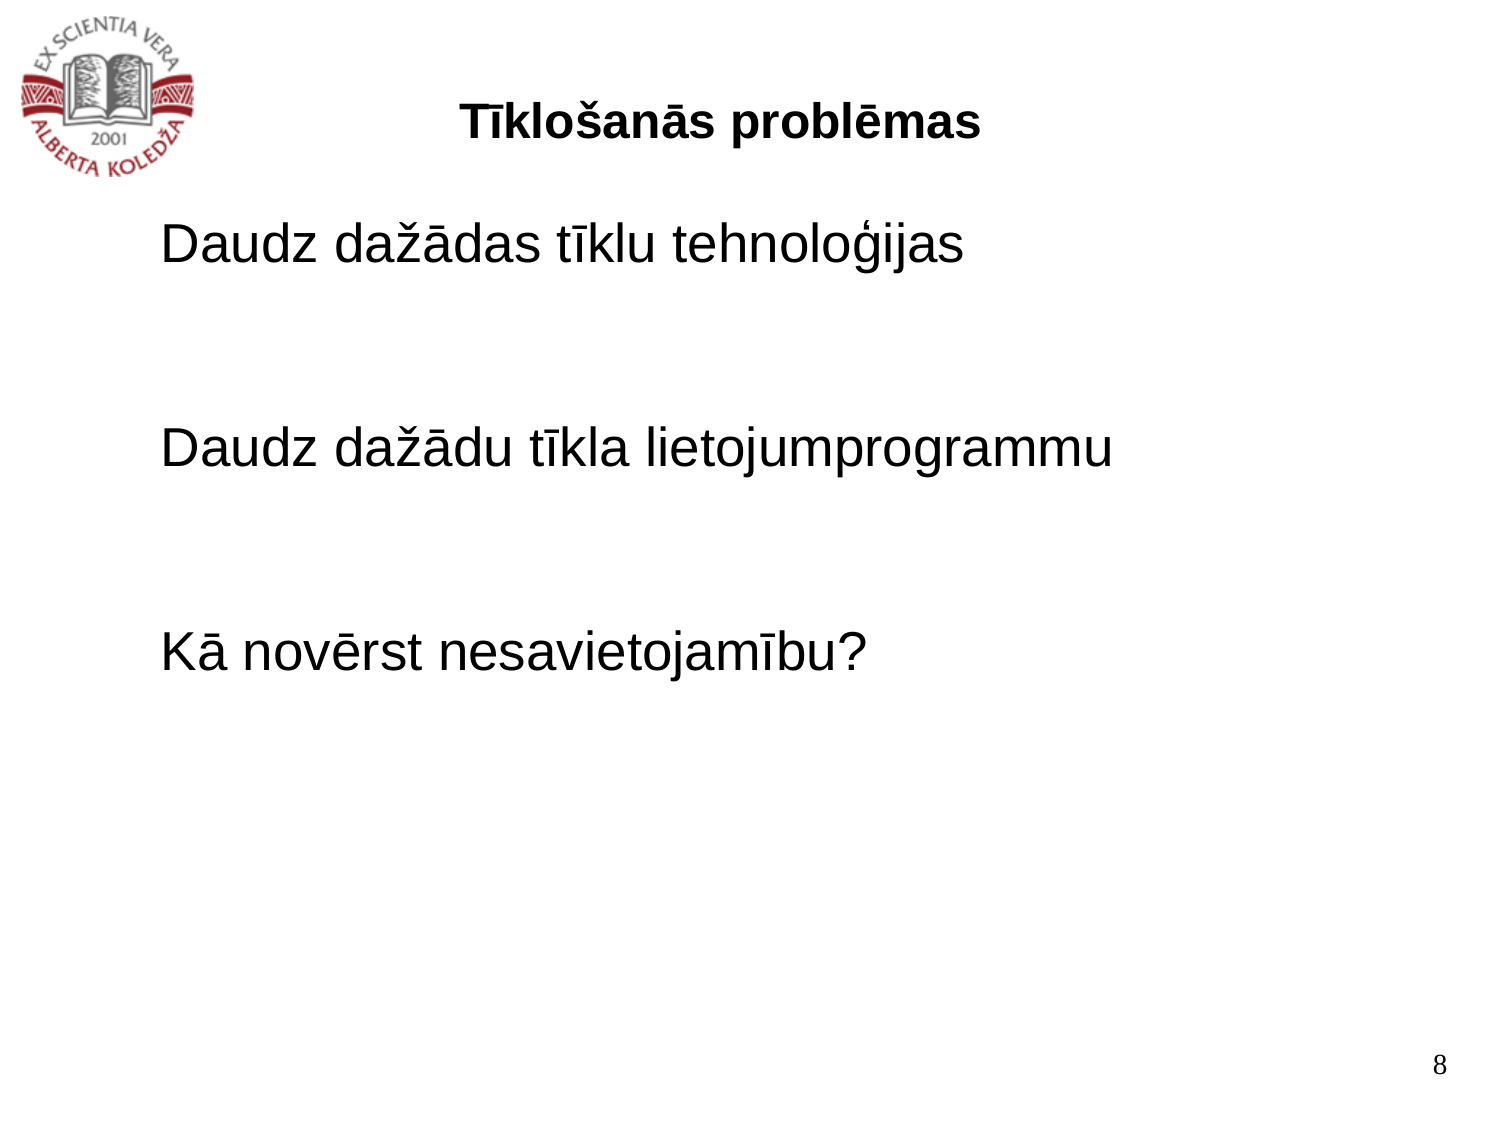

# Tīklošanās problēmas
Daudz dažādas tīklu tehnoloģijas
Daudz dažādu tīkla lietojumprogrammu
Kā novērst nesavietojamību?
8